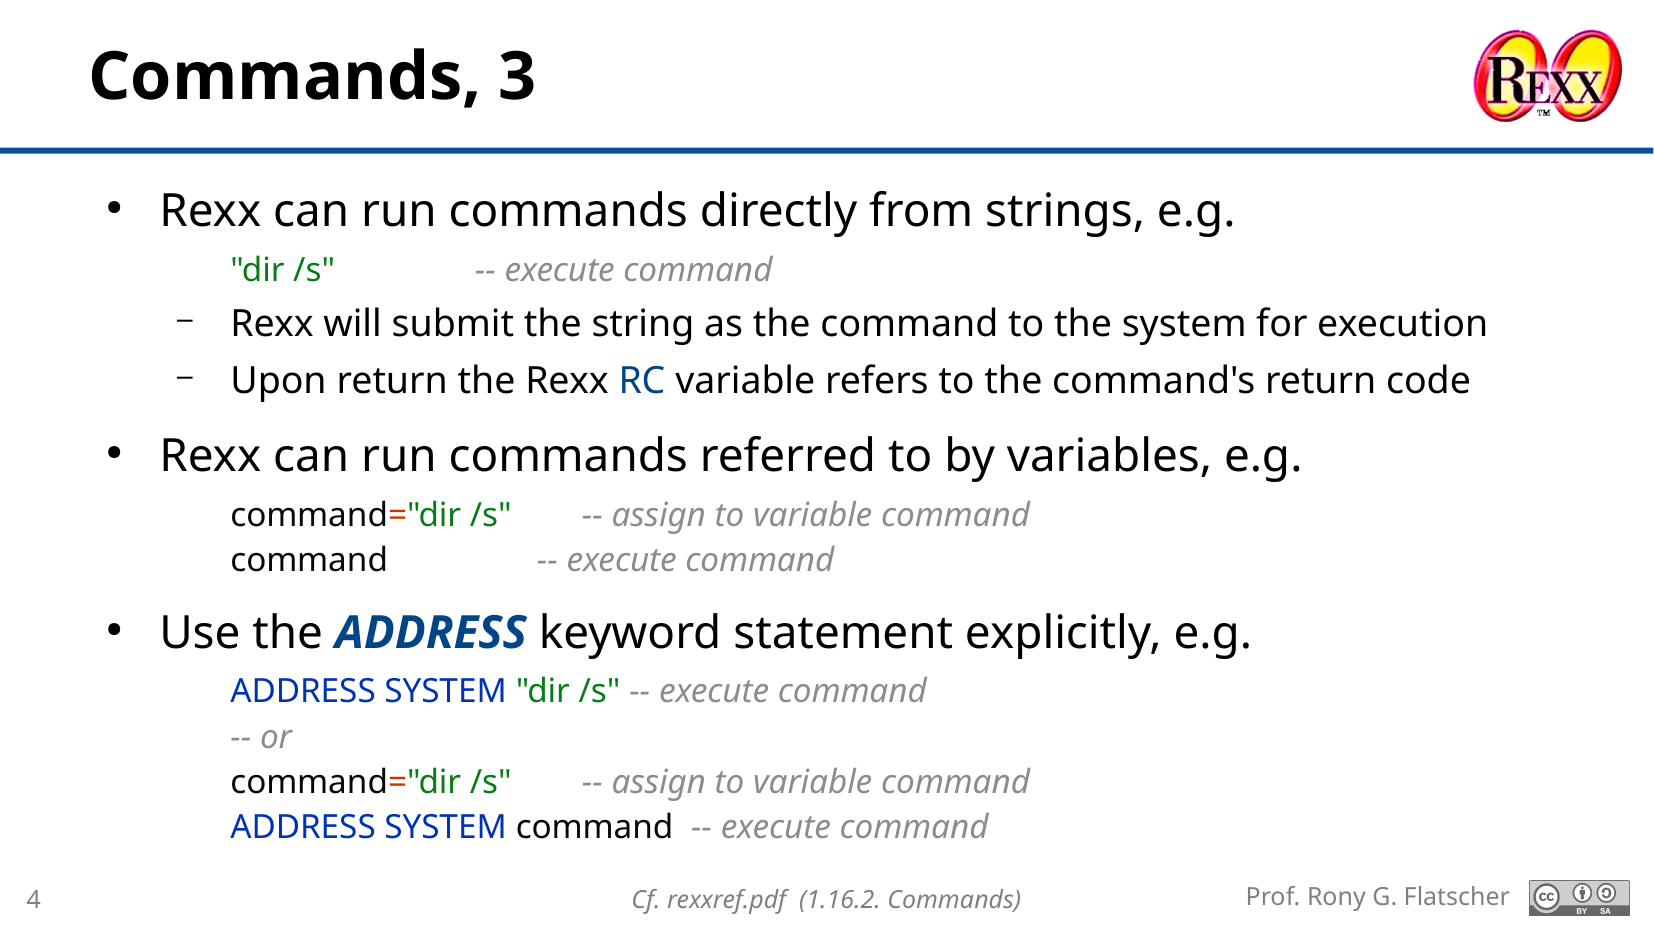

# Commands, 3
Rexx can run commands directly from strings, e.g.
"dir /s" -- execute command
Rexx will submit the string as the command to the system for execution
Upon return the Rexx RC variable refers to the command's return code
Rexx can run commands referred to by variables, e.g.
command="dir /s" -- assign to variable command
command -- execute command
Use the ADDRESS keyword statement explicitly, e.g.
ADDRESS SYSTEM "dir /s" -- execute command
-- or
command="dir /s" -- assign to variable command
ADDRESS SYSTEM command -- execute command
Cf. rexxref.pdf (1.16.2. Commands)